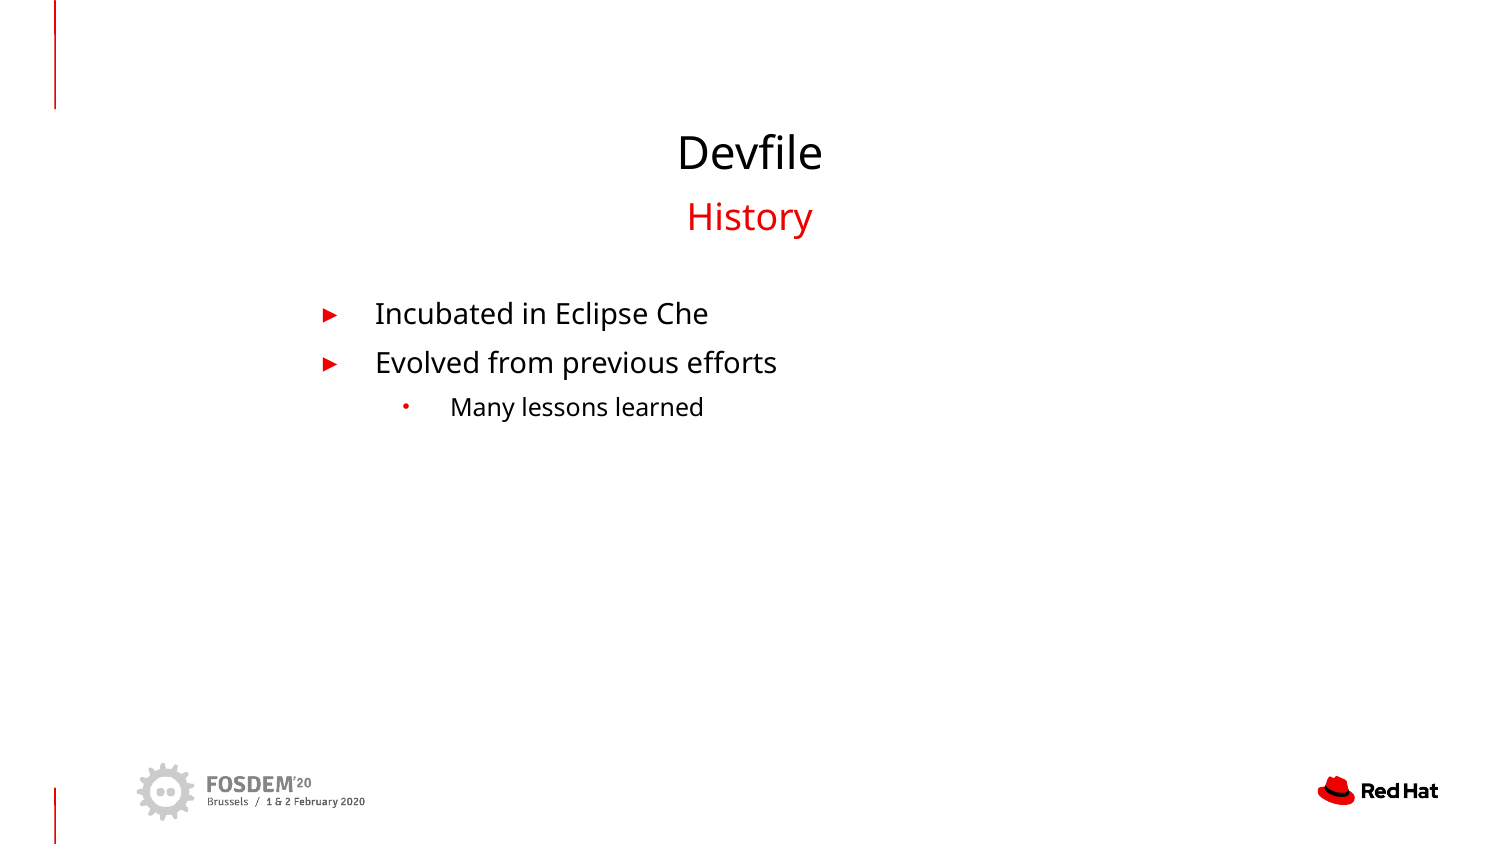

#
Devfile
History
Incubated in Eclipse Che
Evolved from previous efforts
Many lessons learned